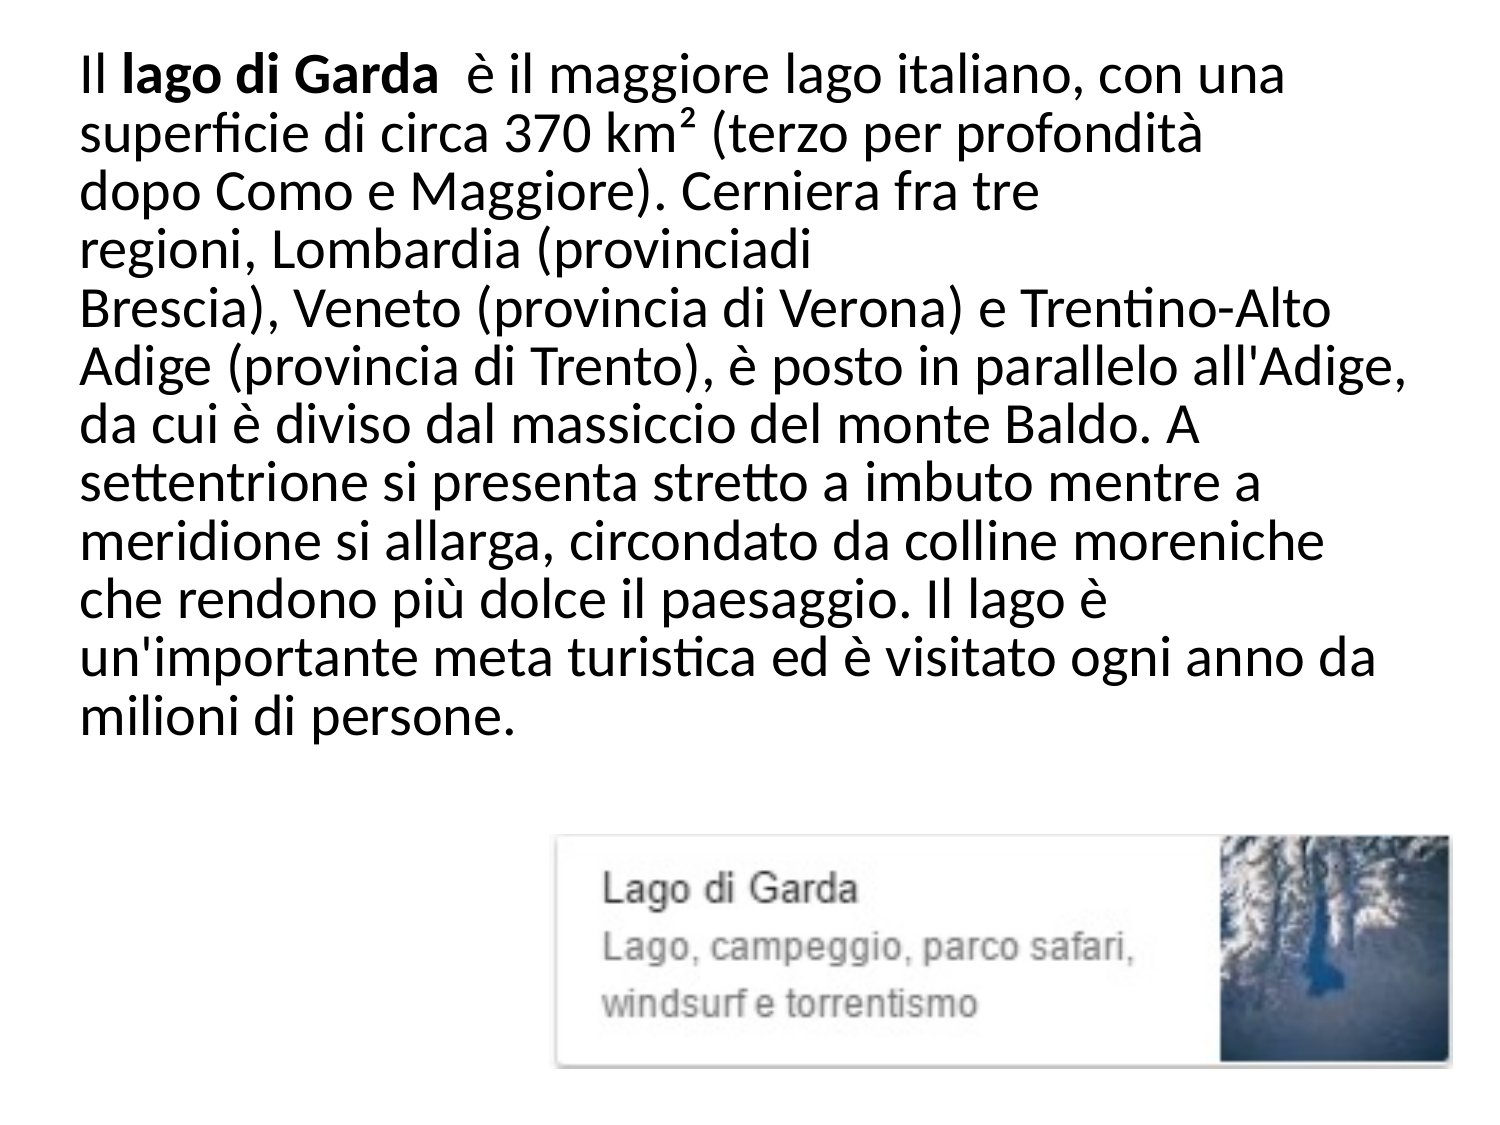

#
Il lago di Garda  è il maggiore lago italiano, con una superficie di circa 370 km² (terzo per profondità dopo Como e Maggiore). Cerniera fra tre regioni, Lombardia (provinciadi Brescia), Veneto (provincia di Verona) e Trentino-Alto Adige (provincia di Trento), è posto in parallelo all'Adige, da cui è diviso dal massiccio del monte Baldo. A settentrione si presenta stretto a imbuto mentre a meridione si allarga, circondato da colline moreniche che rendono più dolce il paesaggio. Il lago è un'importante meta turistica ed è visitato ogni anno da milioni di persone.